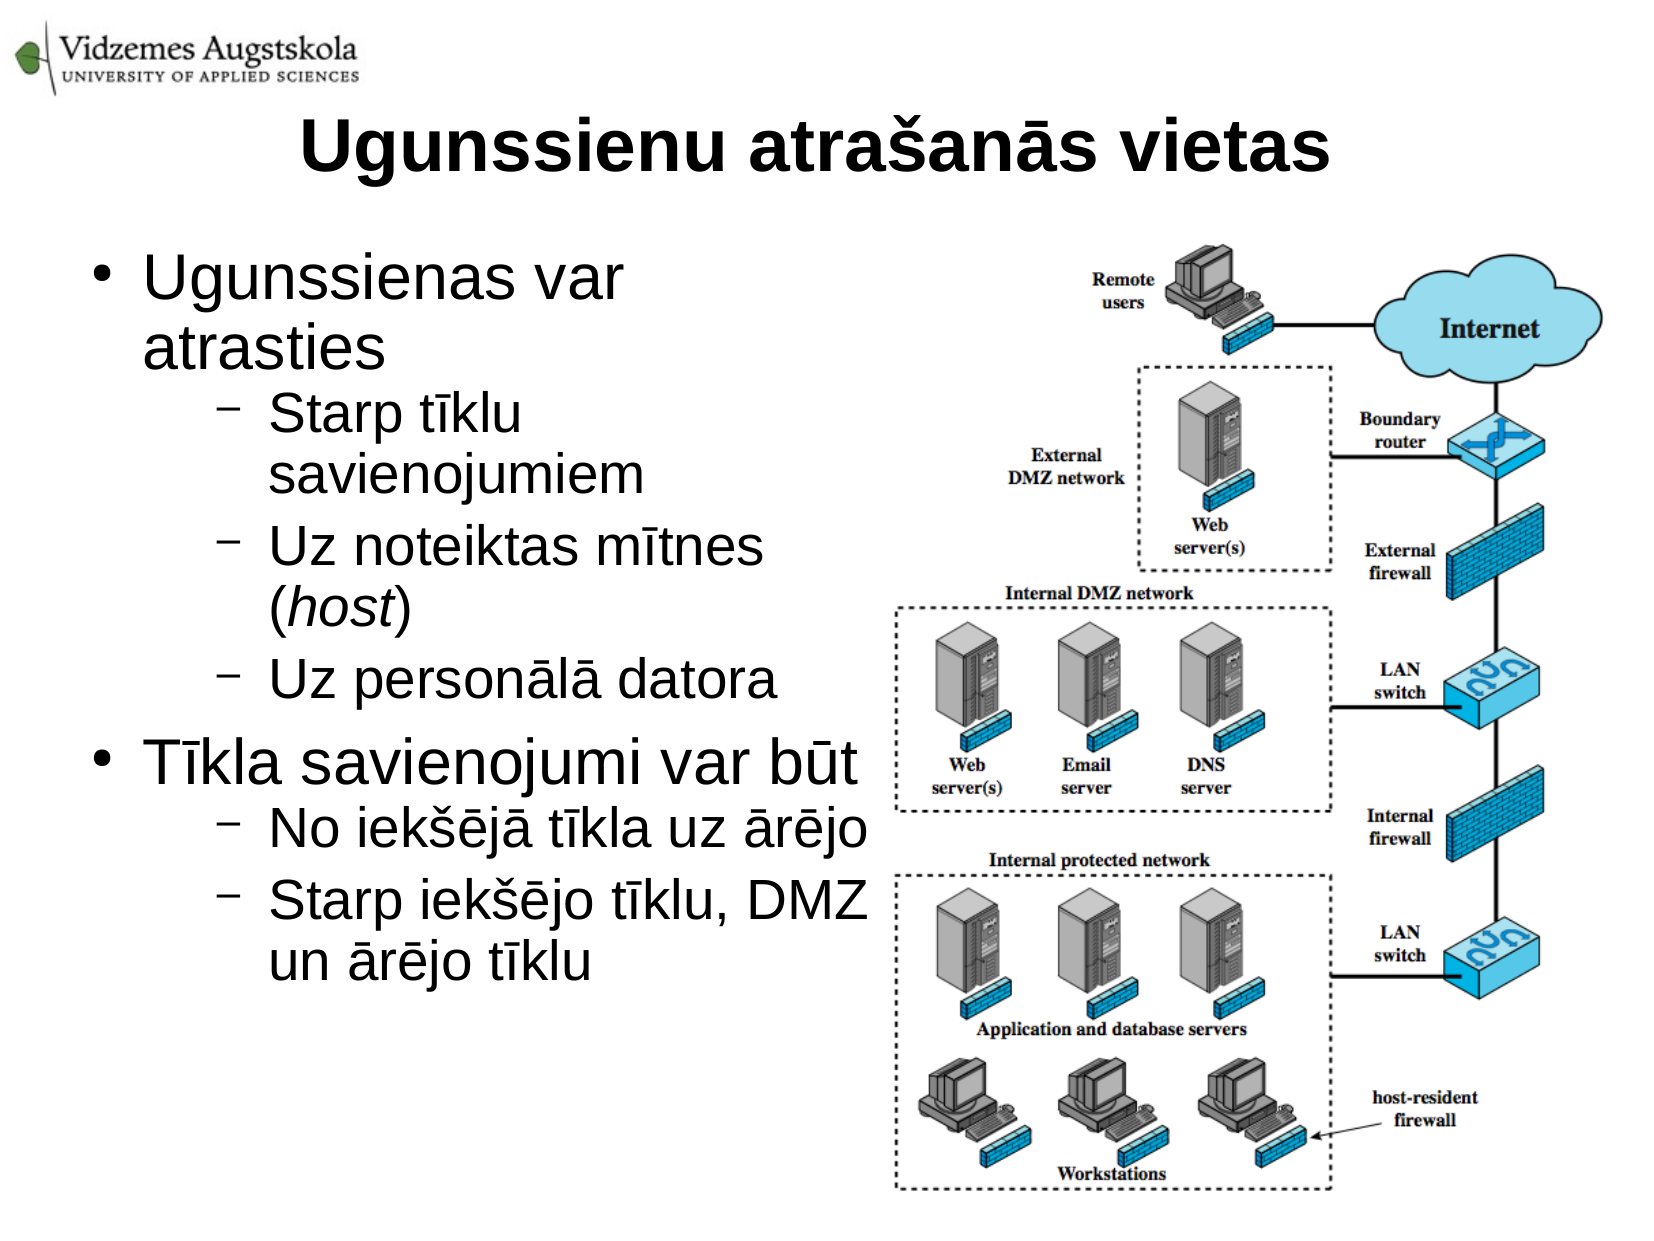

# Ugunssienu atrašanās vietas
Ugunssienas var atrasties
Starp tīklu savienojumiem
Uz noteiktas mītnes (host)
Uz personālā datora
Tīkla savienojumi var būt
No iekšējā tīkla uz ārējo
Starp iekšējo tīklu, DMZ un ārējo tīklu